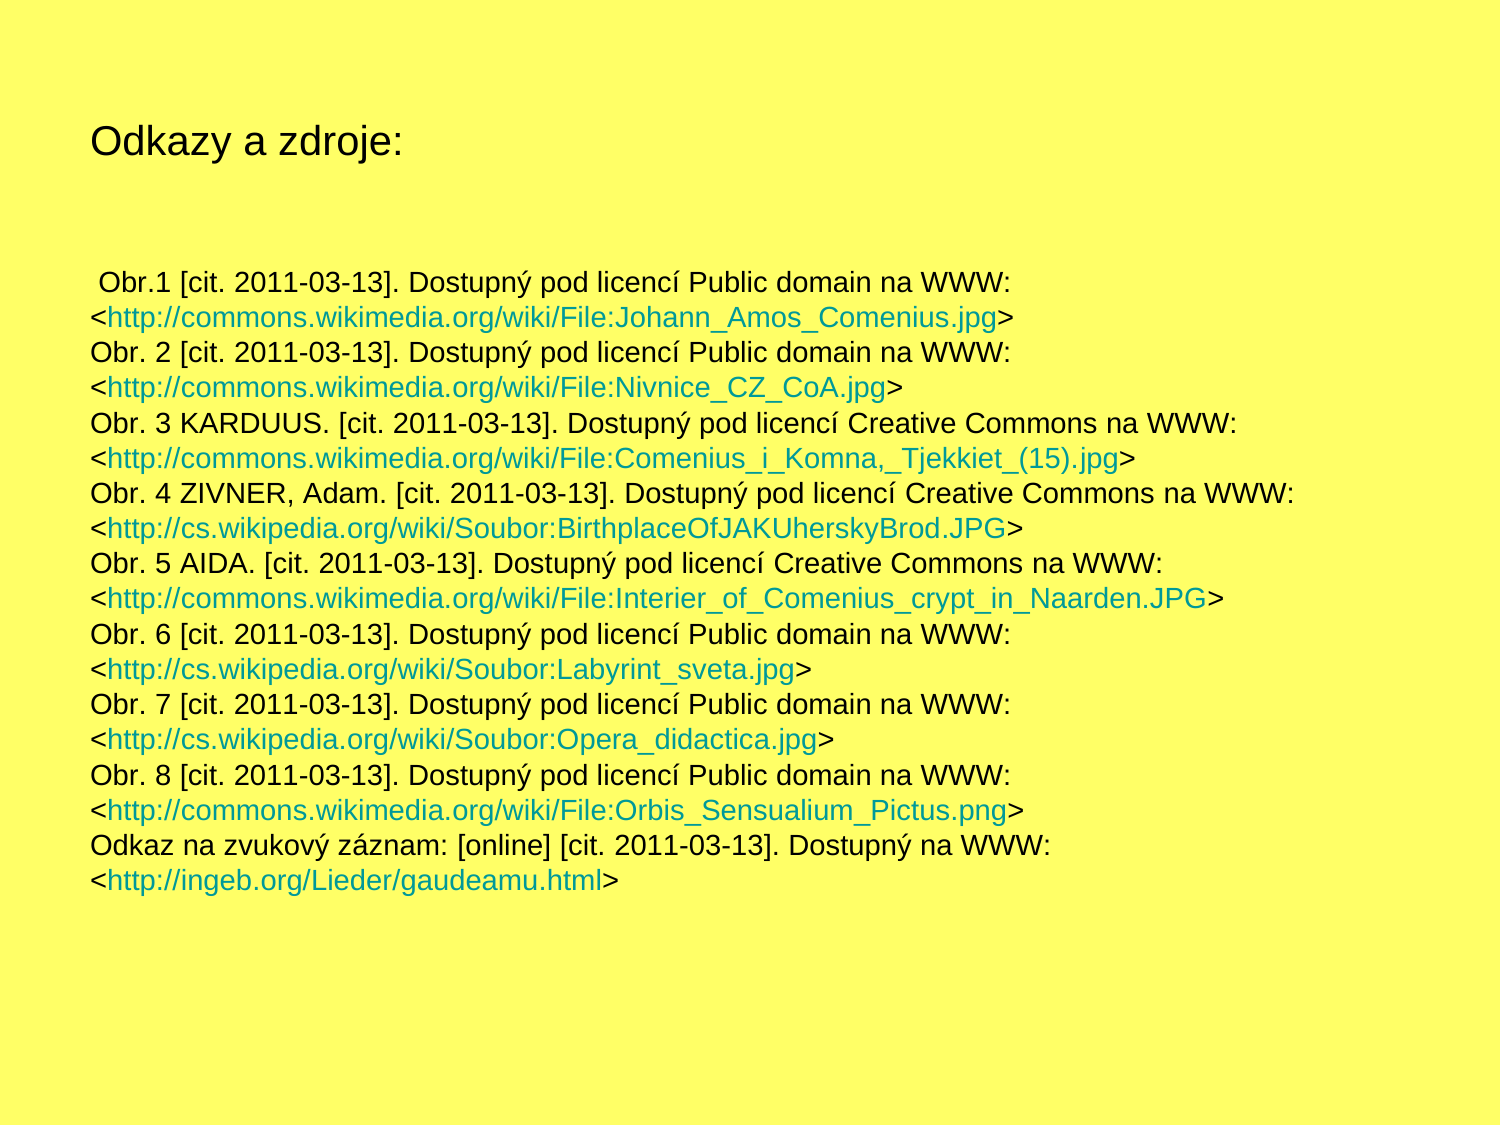

# Odkazy a zdroje:
 Obr.1 [cit. 2011-03-13]. Dostupný pod licencí Public domain na WWW:
<http://commons.wikimedia.org/wiki/File:Johann_Amos_Comenius.jpg>
Obr. 2 [cit. 2011-03-13]. Dostupný pod licencí Public domain na WWW:
<http://commons.wikimedia.org/wiki/File:Nivnice_CZ_CoA.jpg>
Obr. 3 KARDUUS. [cit. 2011-03-13]. Dostupný pod licencí Creative Commons na WWW:
<http://commons.wikimedia.org/wiki/File:Comenius_i_Komna,_Tjekkiet_(15).jpg>
Obr. 4 ZIVNER, Adam. [cit. 2011-03-13]. Dostupný pod licencí Creative Commons na WWW:
<http://cs.wikipedia.org/wiki/Soubor:BirthplaceOfJAKUherskyBrod.JPG>
Obr. 5 AIDA. [cit. 2011-03-13]. Dostupný pod licencí Creative Commons na WWW:
<http://commons.wikimedia.org/wiki/File:Interier_of_Comenius_crypt_in_Naarden.JPG>
Obr. 6 [cit. 2011-03-13]. Dostupný pod licencí Public domain na WWW:
<http://cs.wikipedia.org/wiki/Soubor:Labyrint_sveta.jpg>
Obr. 7 [cit. 2011-03-13]. Dostupný pod licencí Public domain na WWW:
<http://cs.wikipedia.org/wiki/Soubor:Opera_didactica.jpg>
Obr. 8 [cit. 2011-03-13]. Dostupný pod licencí Public domain na WWW:
<http://commons.wikimedia.org/wiki/File:Orbis_Sensualium_Pictus.png>
Odkaz na zvukový záznam: [online] [cit. 2011-03-13]. Dostupný na WWW:
<http://ingeb.org/Lieder/gaudeamu.html>